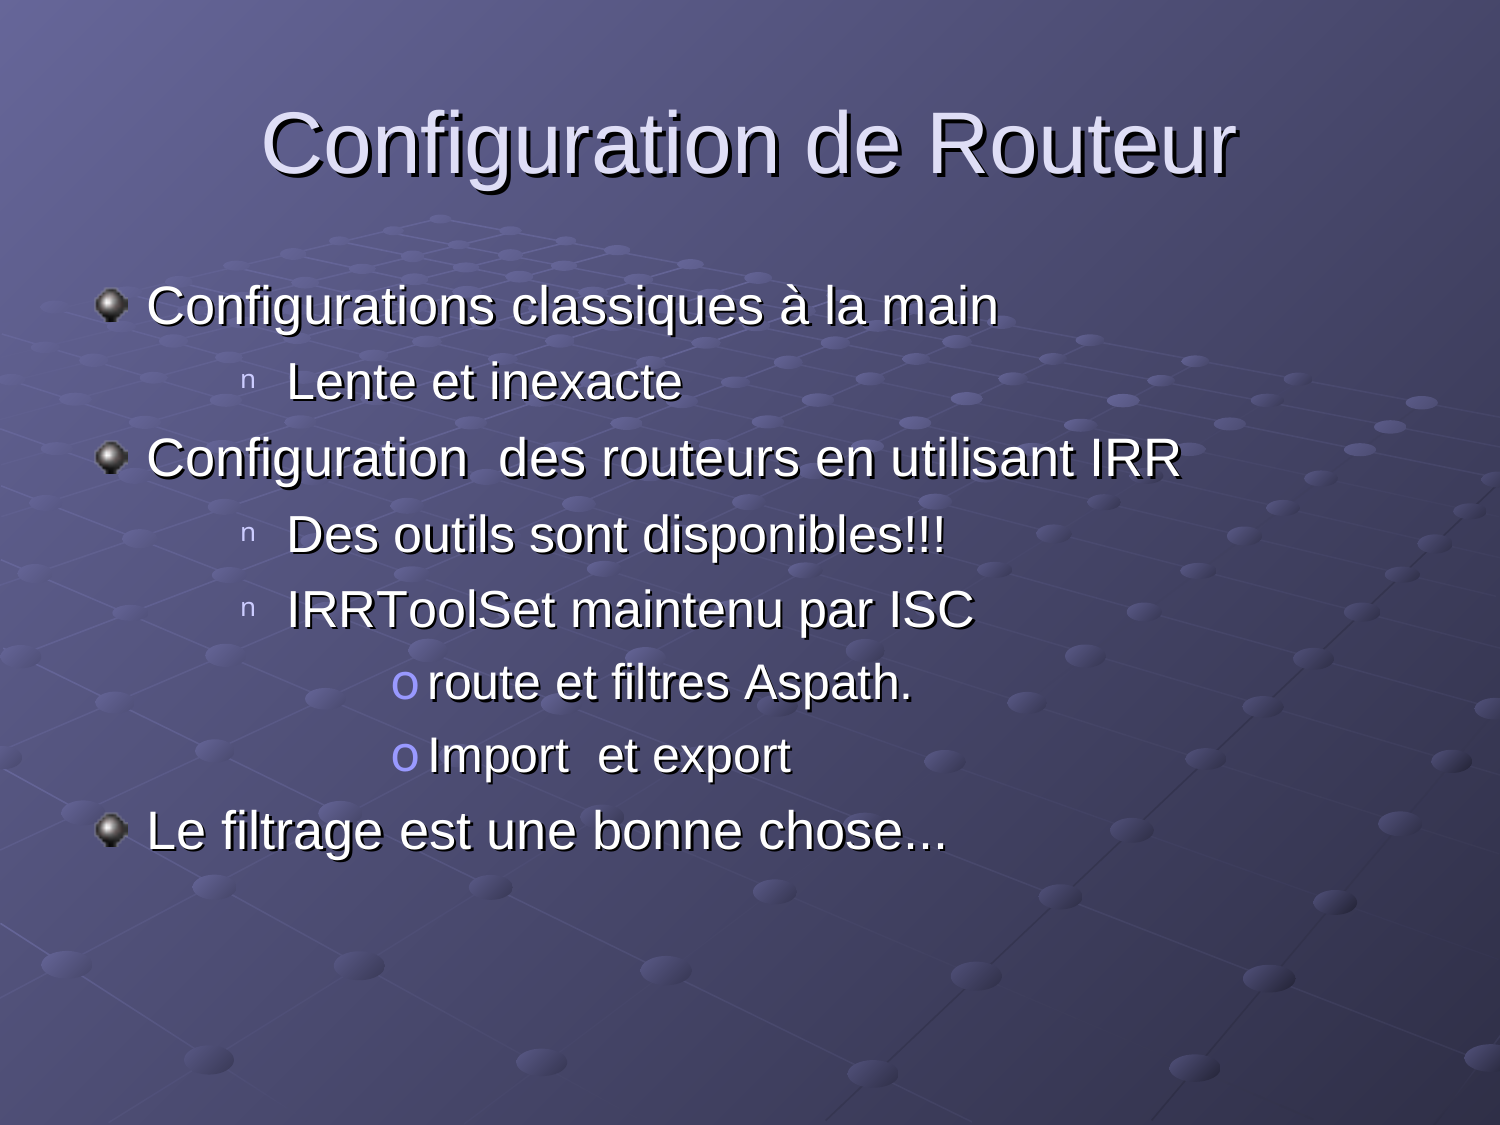

# Configuration de Routeur
Configurations classiques à la main
Lente et inexacte
Configuration des routeurs en utilisant IRR
Des outils sont disponibles!!!
IRRToolSet maintenu par ISC
route et filtres Aspath.
Import et export
Le filtrage est une bonne chose...